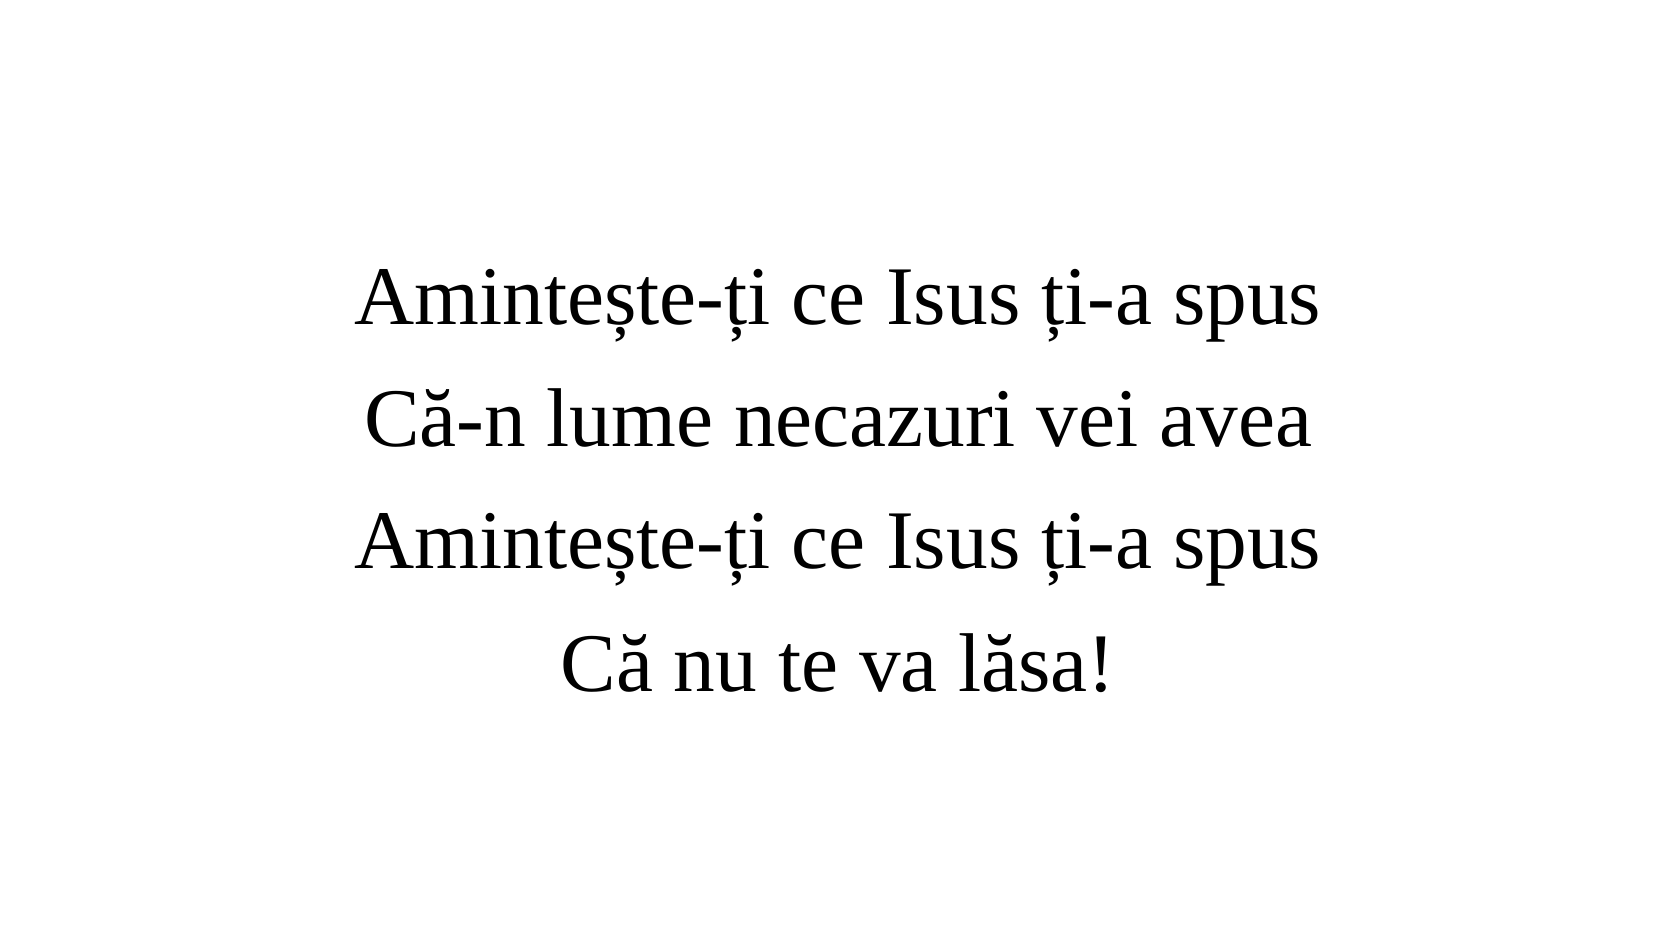

# Amintește-ți ce Isus ți-a spus
Că-n lume necazuri vei avea
Amintește-ți ce Isus ți-a spus
Că nu te va lăsa!